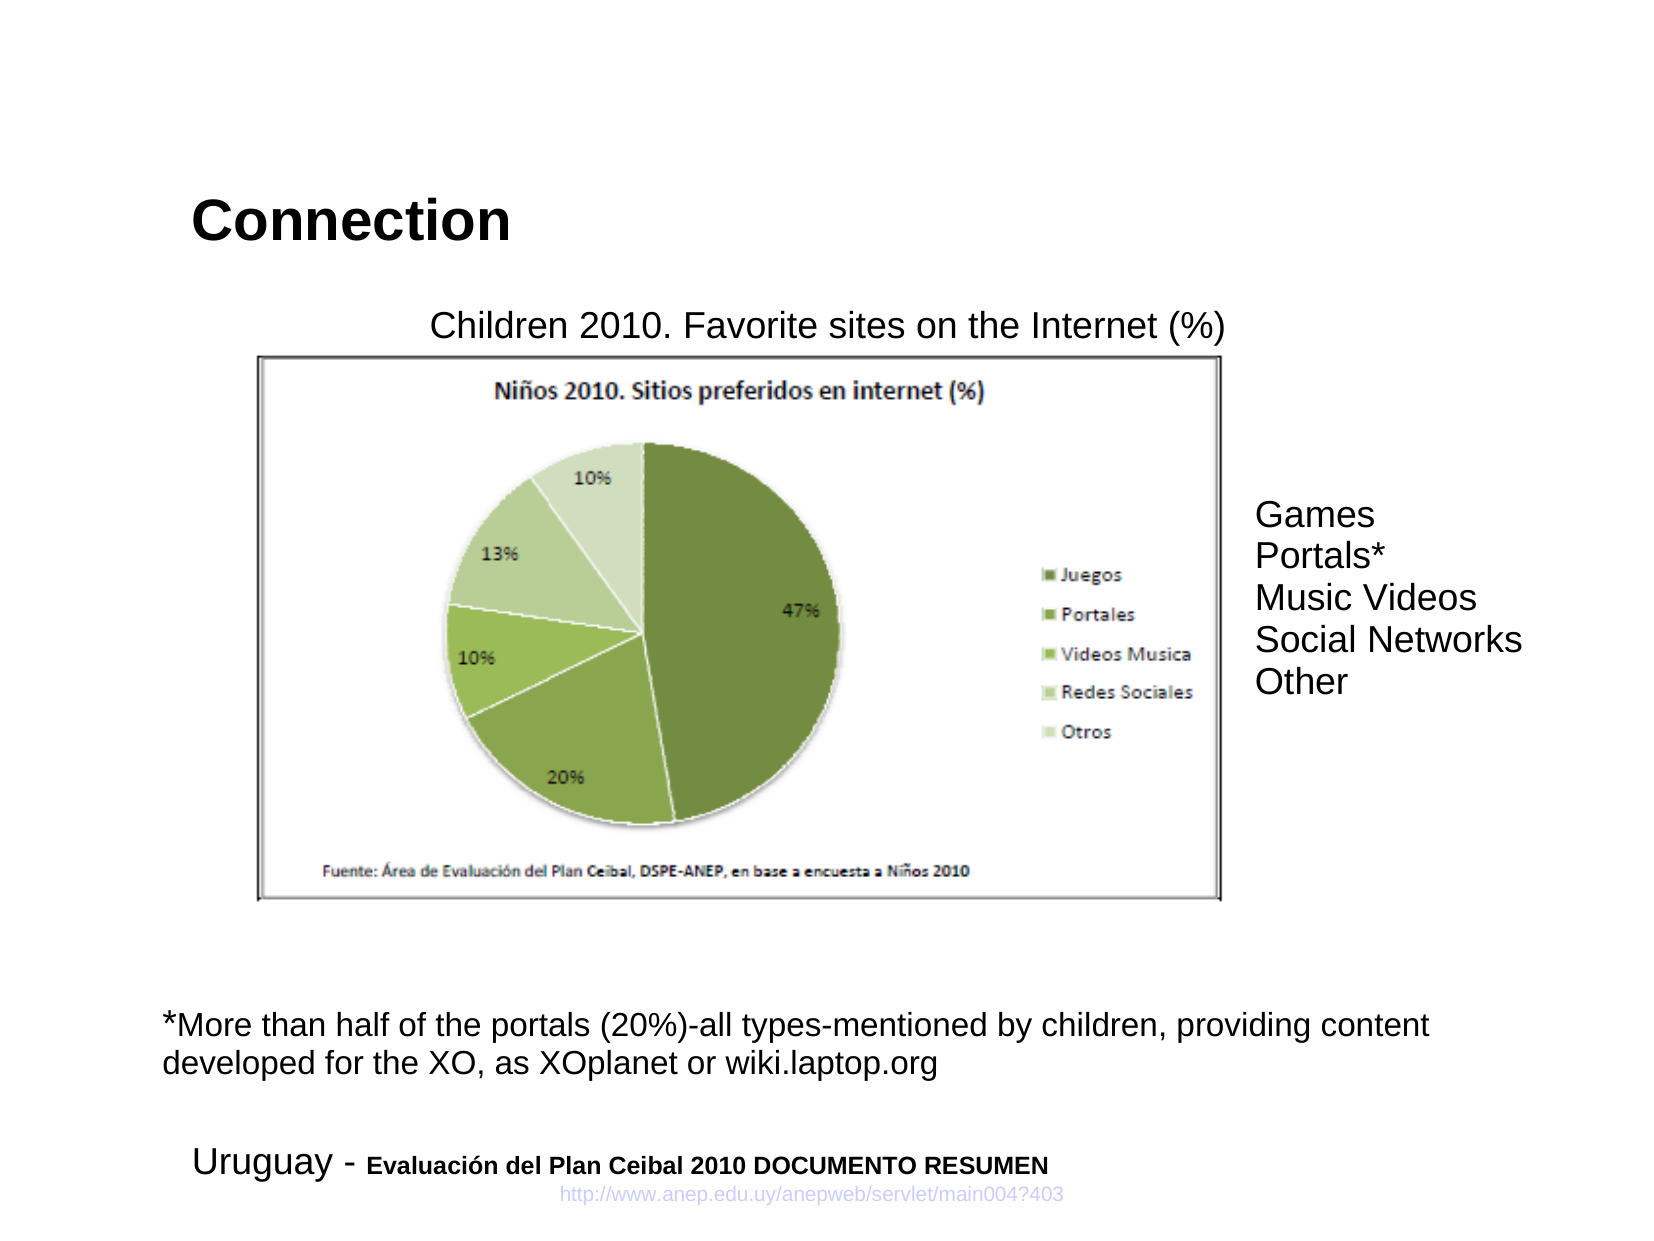

Connection
Children 2010. Favorite sites on the Internet (%)
Games
Portals*
Music Videos
Social Networks
Other
*More than half of the portals (20%)-all types-mentioned by children, providing content developed for the XO, as XOplanet or wiki.laptop.org
Uruguay - Evaluación del Plan Ceibal 2010 DOCUMENTO RESUMEN
http://www.anep.edu.uy/anepweb/servlet/main004?403